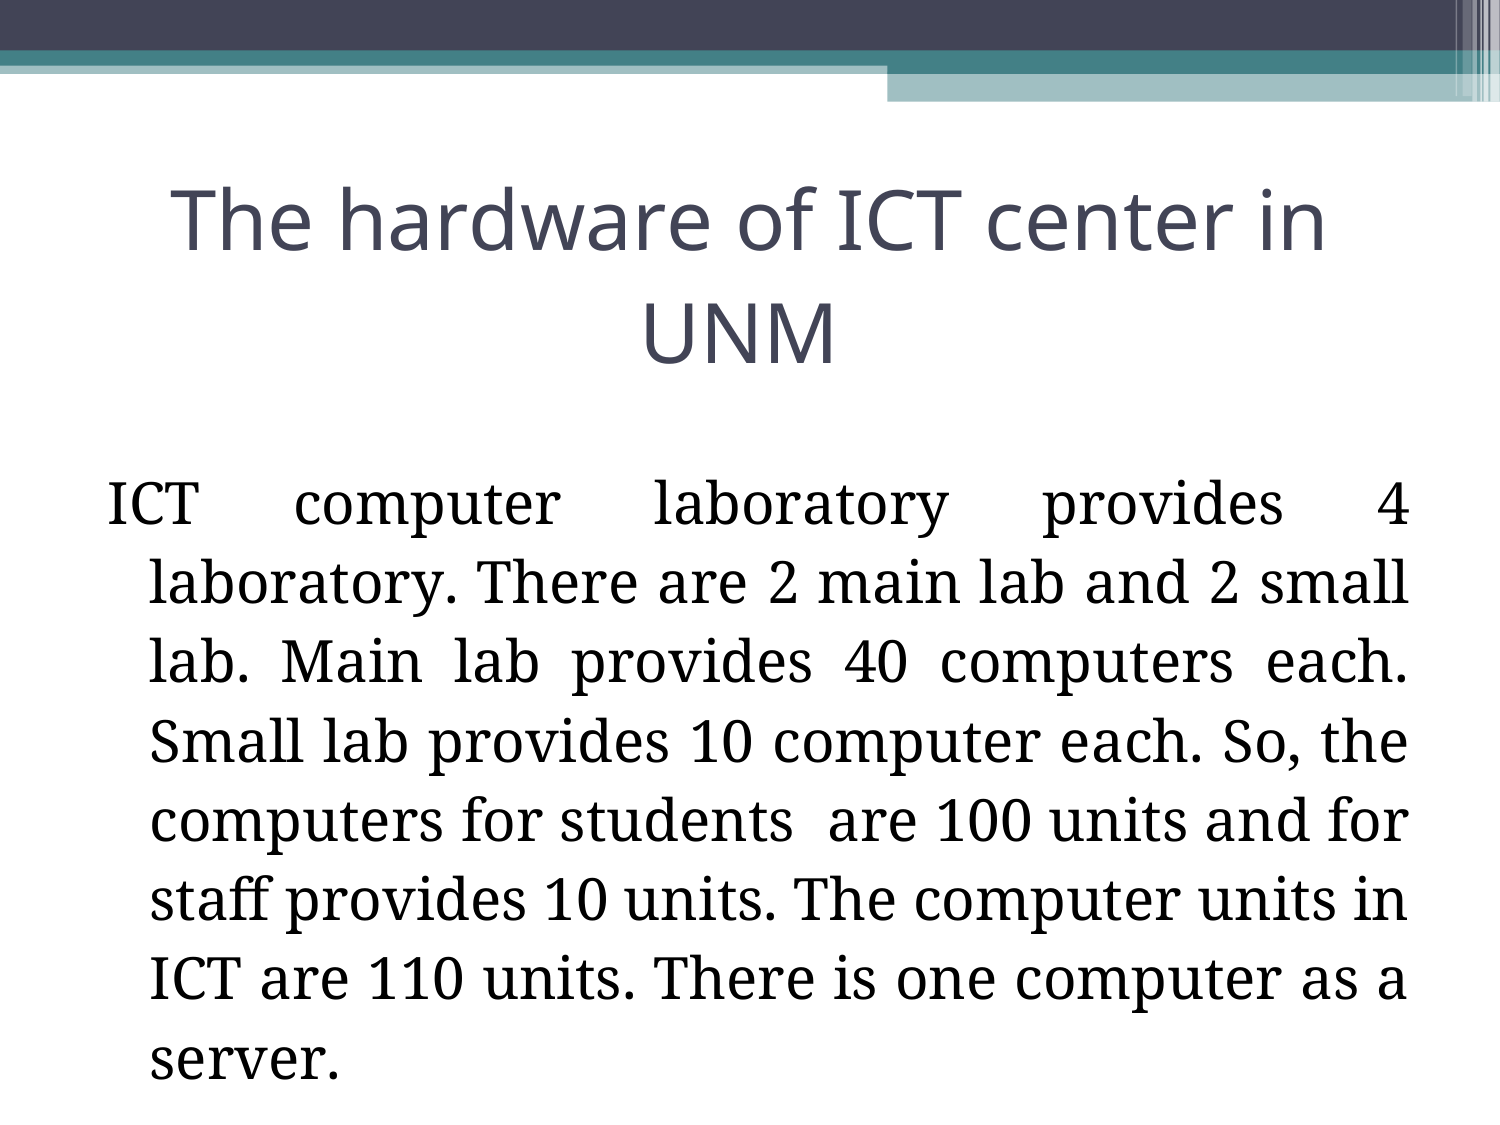

# The hardware of ICT center in UNM
ICT computer laboratory provides 4 laboratory. There are 2 main lab and 2 small lab. Main lab provides 40 computers each. Small lab provides 10 computer each. So, the computers for students are 100 units and for staff provides 10 units. The computer units in ICT are 110 units. There is one computer as a server.